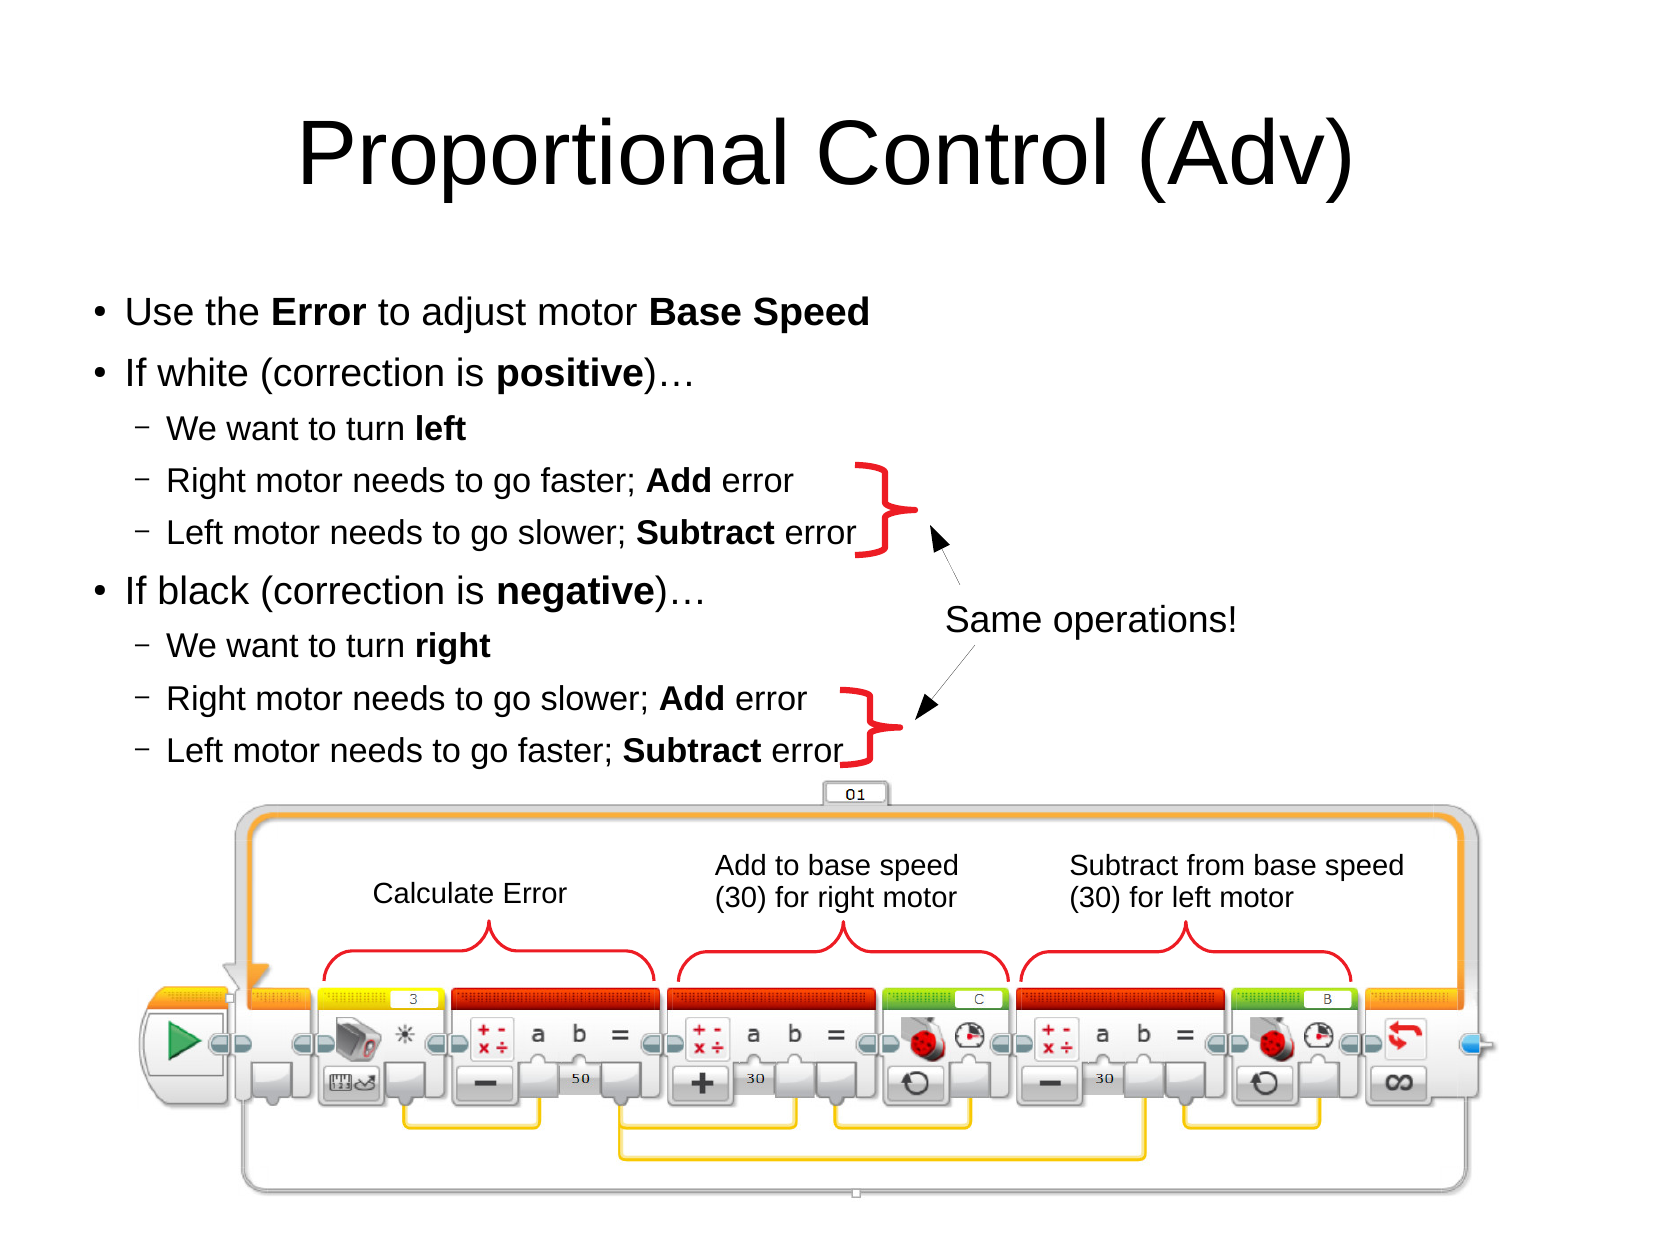

# Proportional Control (Adv)
Use the Error to adjust motor Base Speed
If white (correction is positive)…
We want to turn left
Right motor needs to go faster; Add error
Left motor needs to go slower; Subtract error
If black (correction is negative)…
We want to turn right
Right motor needs to go slower; Add error
Left motor needs to go faster; Subtract error
Same operations!
Add to base speed (30) for right motor
Subtract from base speed (30) for left motor
Calculate Error